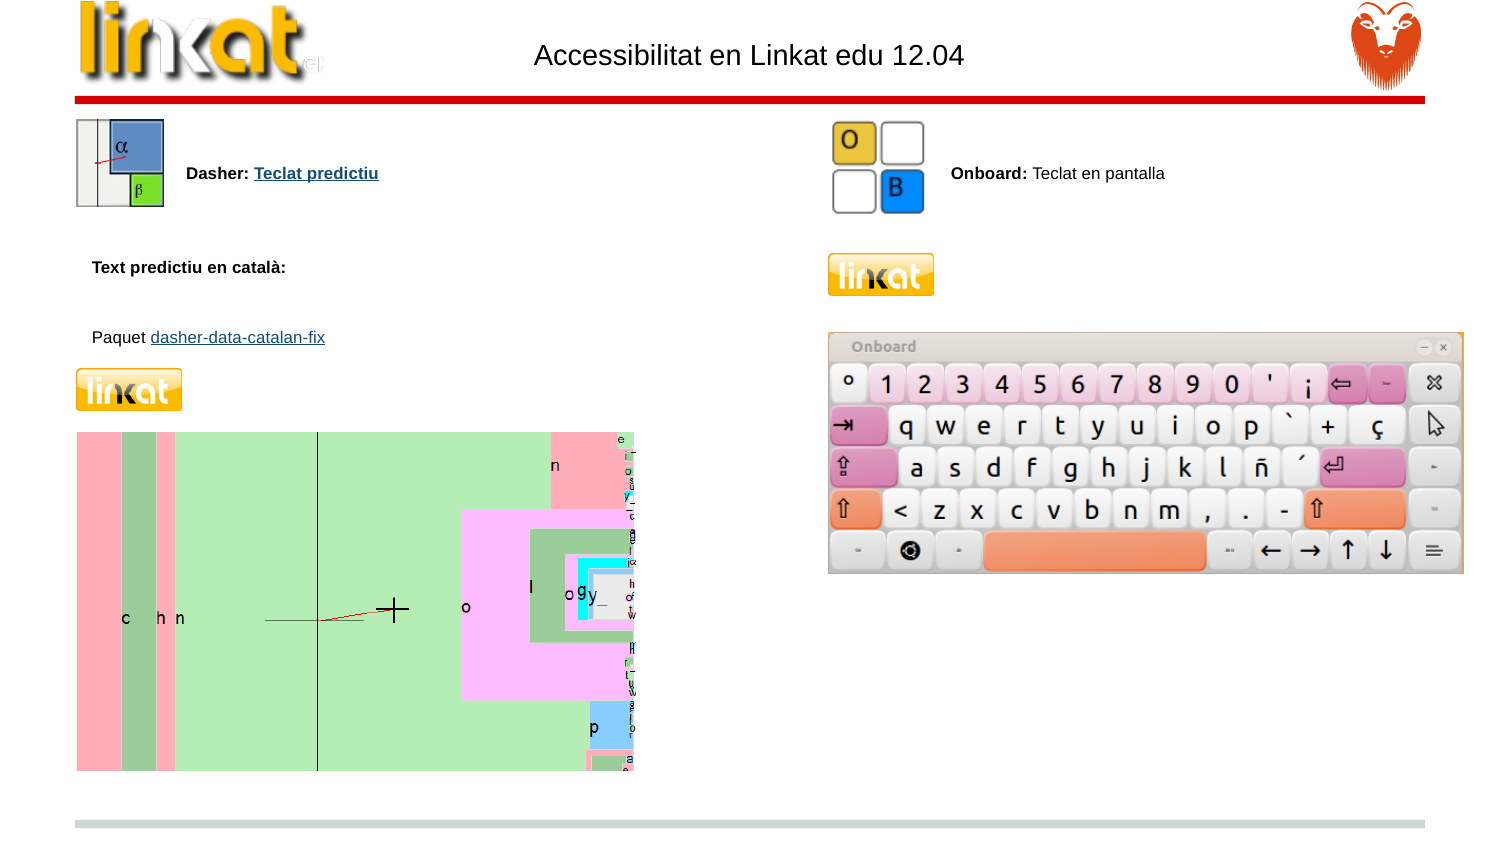

Dasher: Teclat predictiu
Onboard: Teclat en pantalla
Text predictiu en català:
Paquet dasher-data-catalan-fix